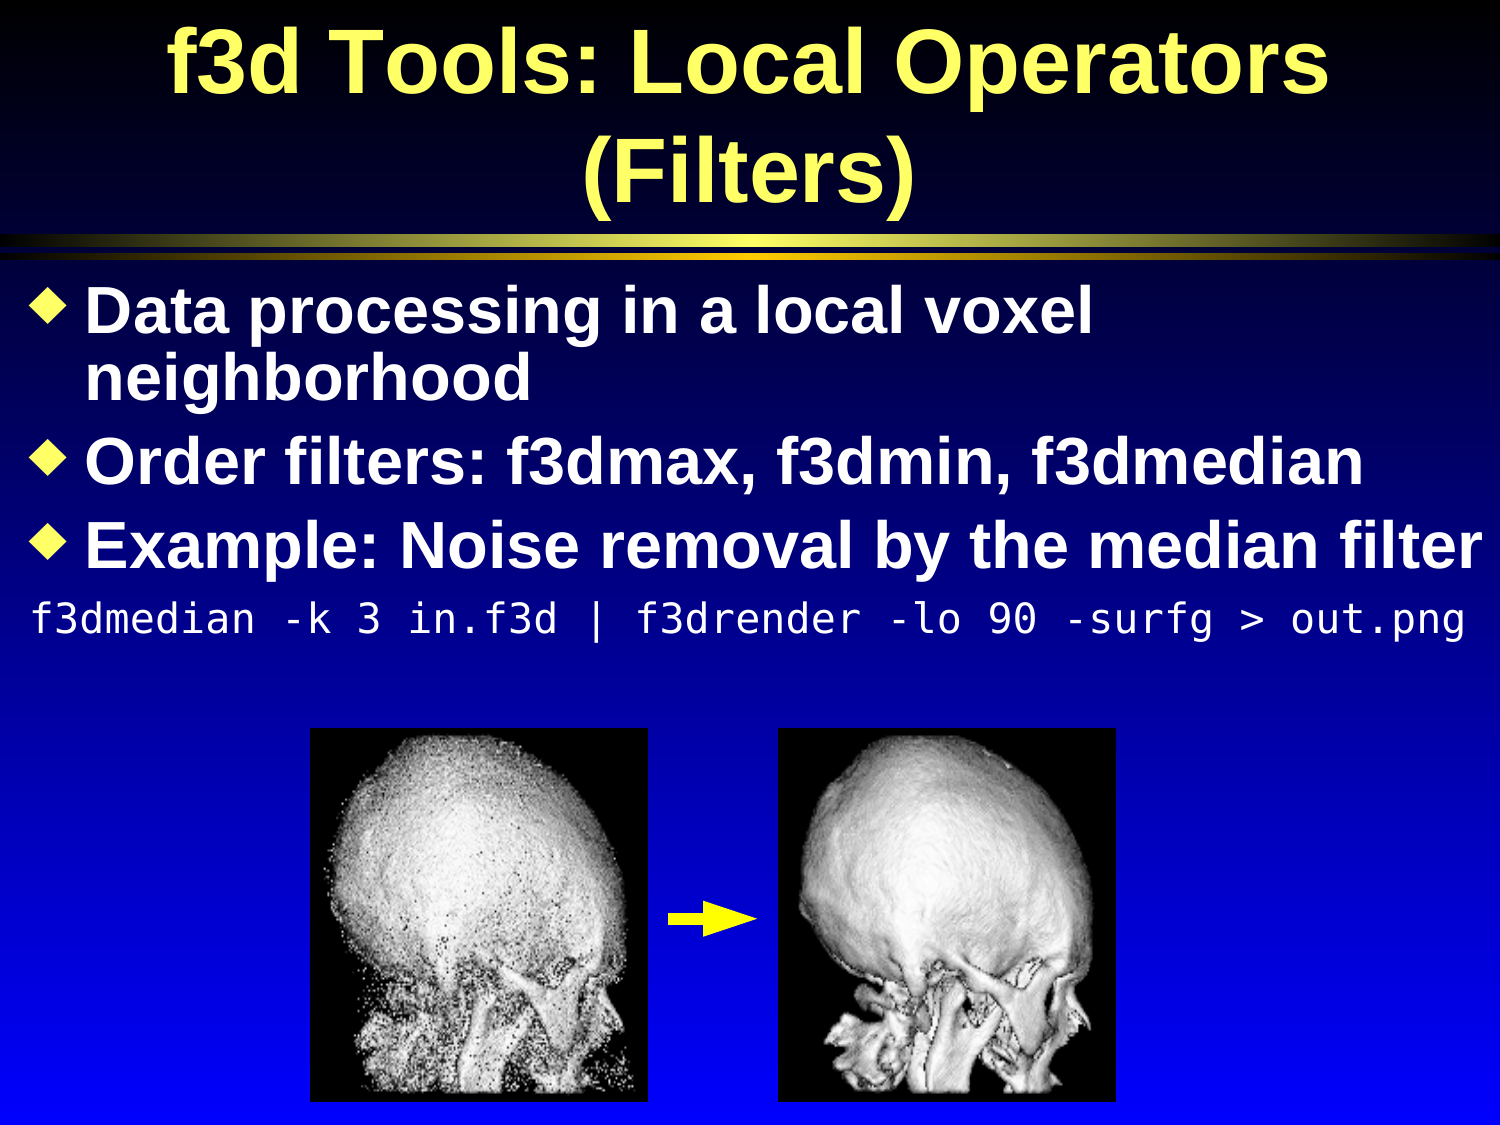

# f3d Tools: Local Operators (Filters)
Data processing in a local voxel neighborhood
Order filters: f3dmax, f3dmin, f3dmedian
Example: Noise removal by the median filter
f3dmedian -k 3 in.f3d | f3drender -lo 90 -surfg > out.png